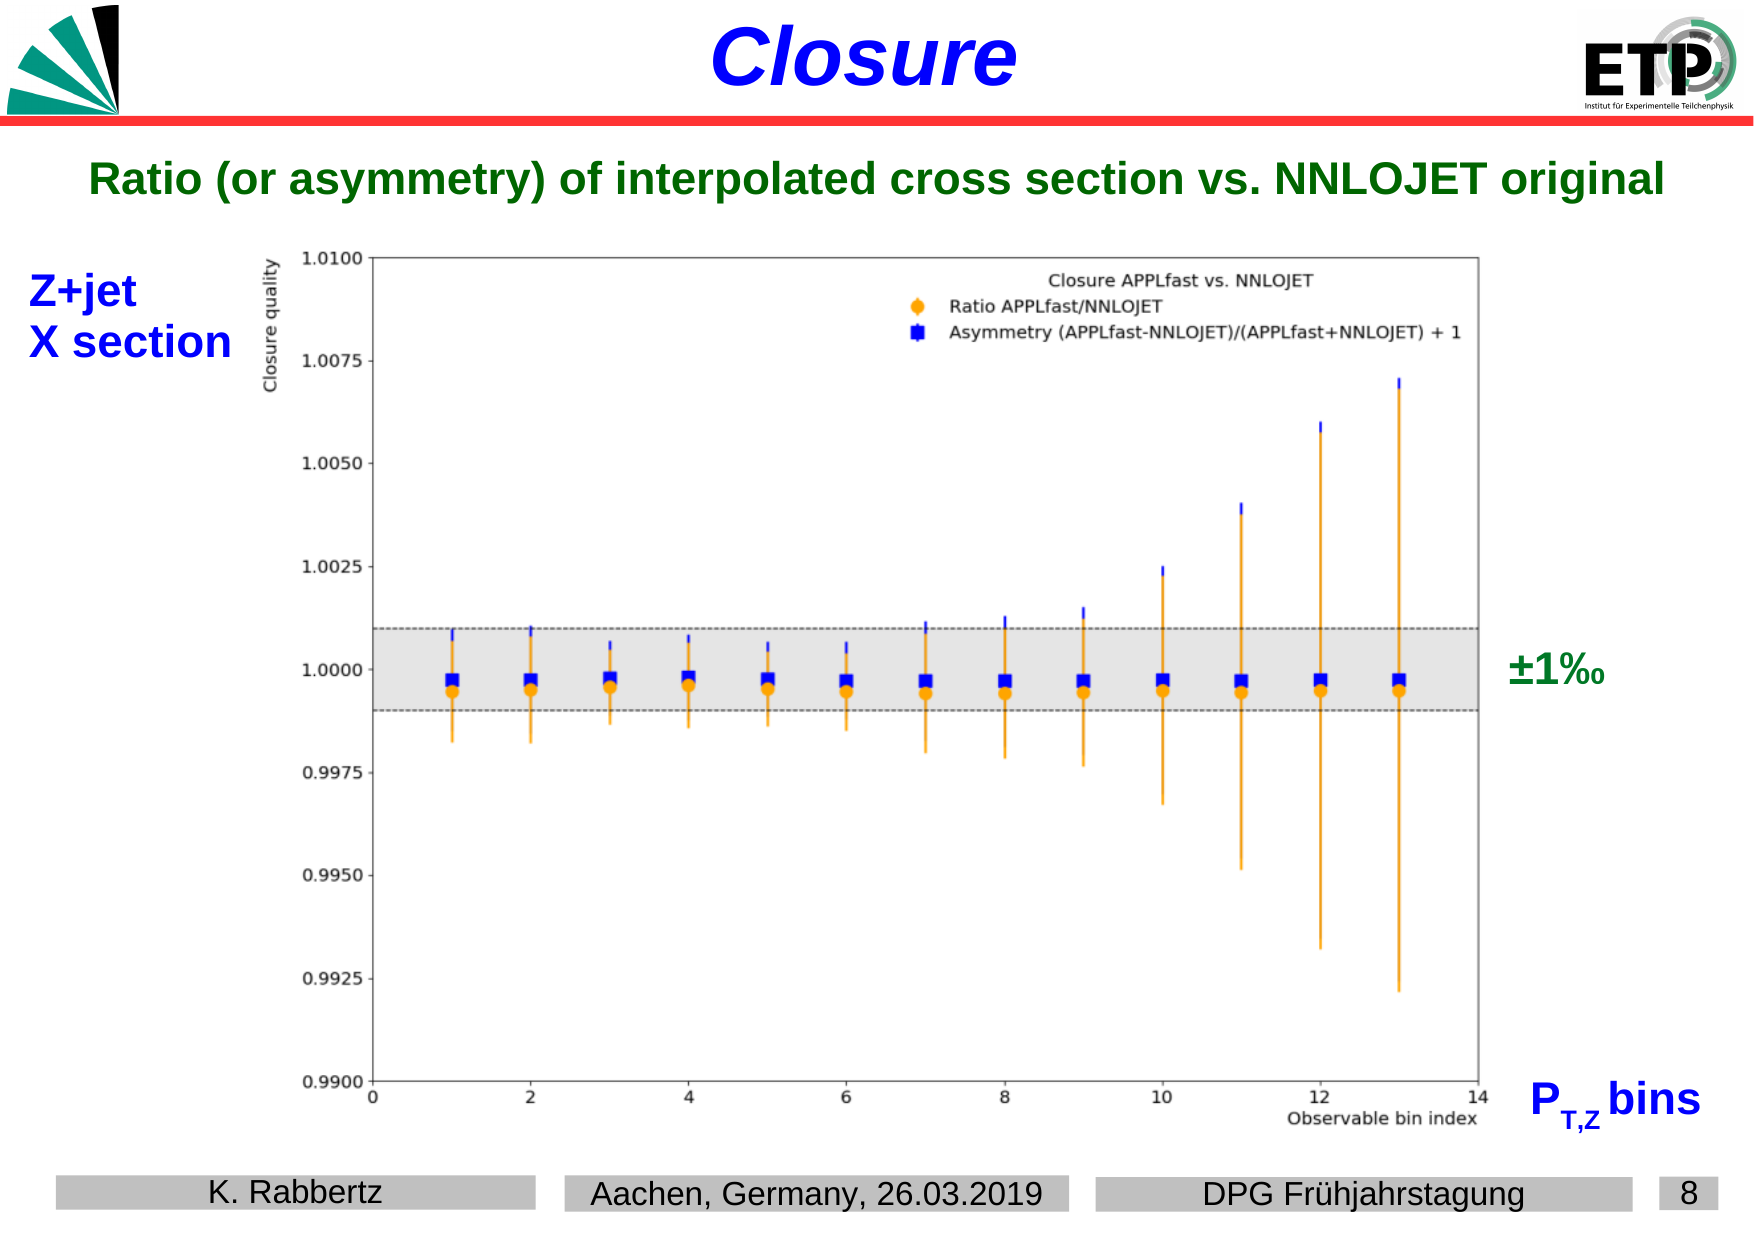

# Closure
Ratio (or asymmetry) of interpolated cross section vs. NNLOJET original
Z+jet
X section
±1‰
PT,Z bins